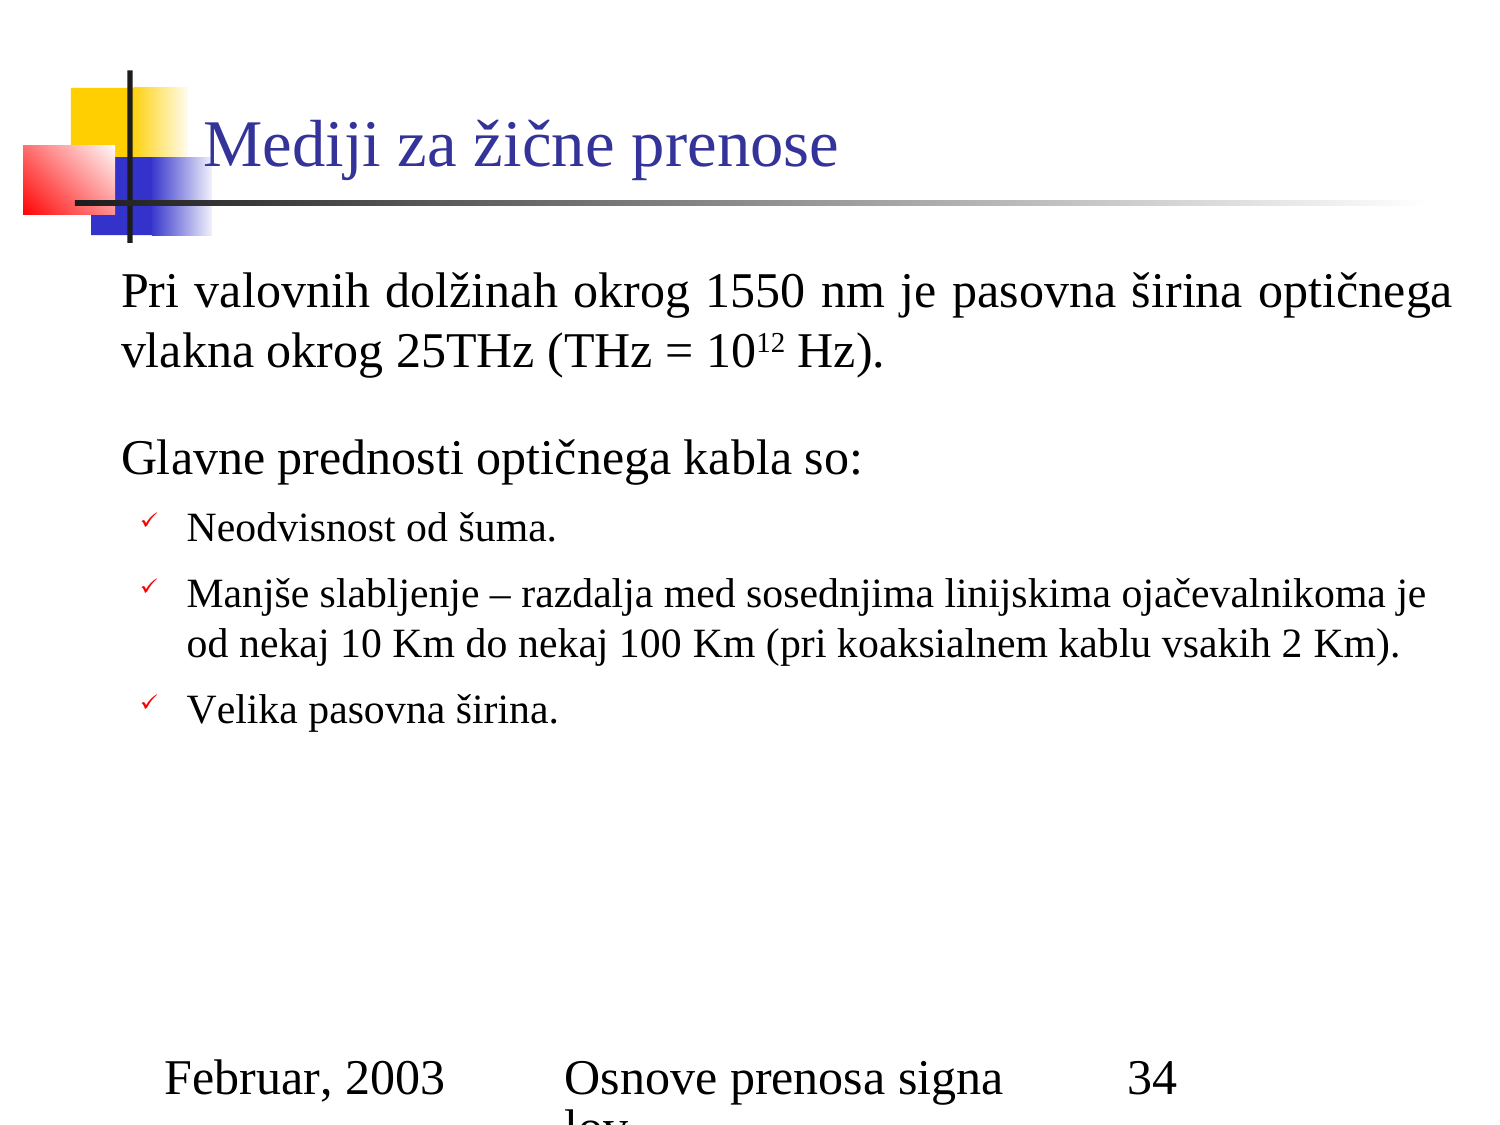

# Mediji za žične prenose
	Pri valovnih dolžinah okrog 1550 nm je pasovna širina optičnega vlakna okrog 25THz (THz = 1012 Hz).
	Glavne prednosti optičnega kabla so:
Neodvisnost od šuma.
Manjše slabljenje – razdalja med sosednjima linijskima ojačevalnikoma je od nekaj 10 Km do nekaj 100 Km (pri koaksialnem kablu vsakih 2 Km).
Velika pasovna širina.
Februar, 2003
Osnove prenosa signalov
34